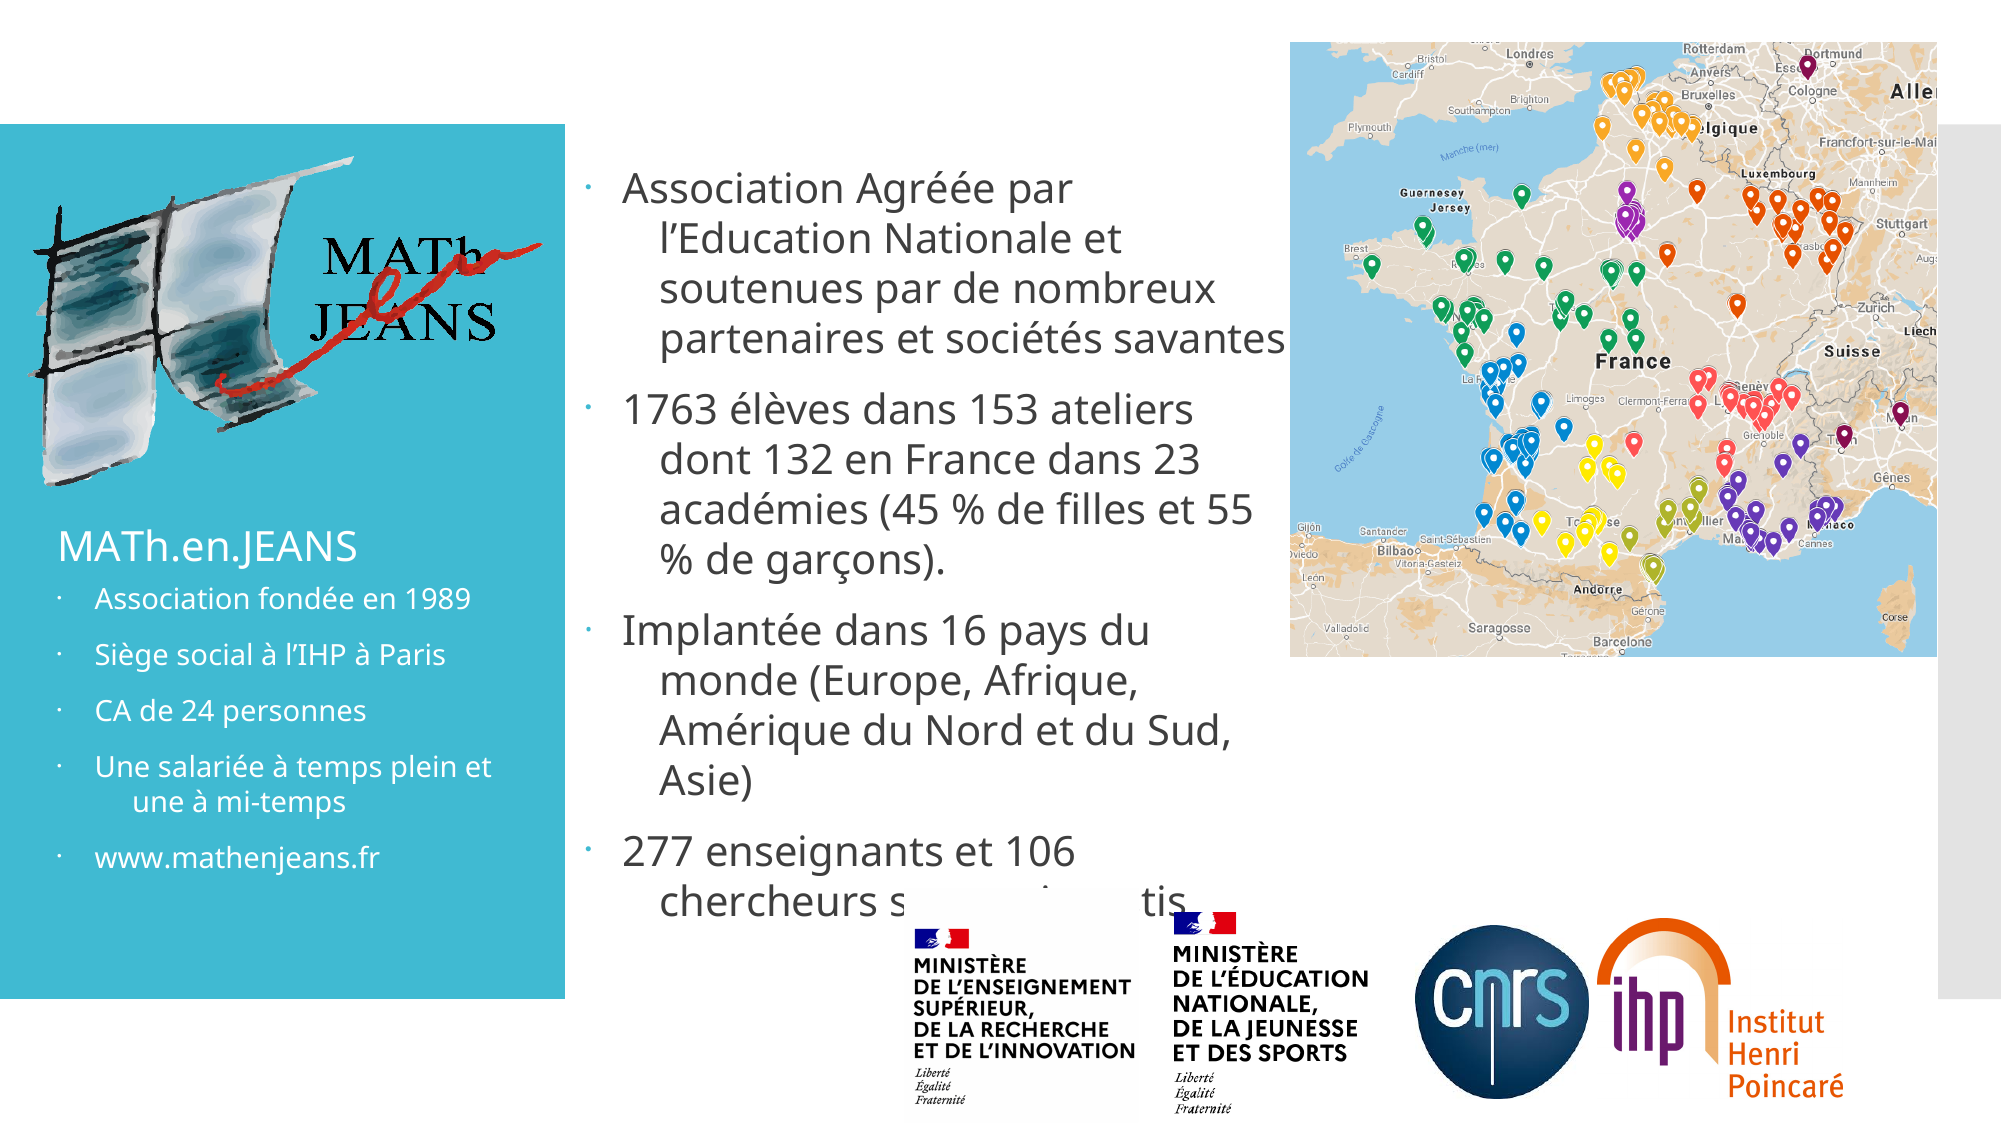

Association Agréée par l’Education Nationale et soutenues par de nombreux partenaires et sociétés savantes
1763 élèves dans 153 ateliers dont 132 en France dans 23 académies (45 % de filles et 55 % de garçons).
Implantée dans 16 pays du monde (Europe, Afrique, Amérique du Nord et du Sud, Asie)
277 enseignants et 106 chercheurs se sont investis
# MATh.en.JEANS
Association fondée en 1989
Siège social à l’IHP à Paris
CA de 24 personnes
Une salariée à temps plein et une à mi-temps
www.mathenjeans.fr